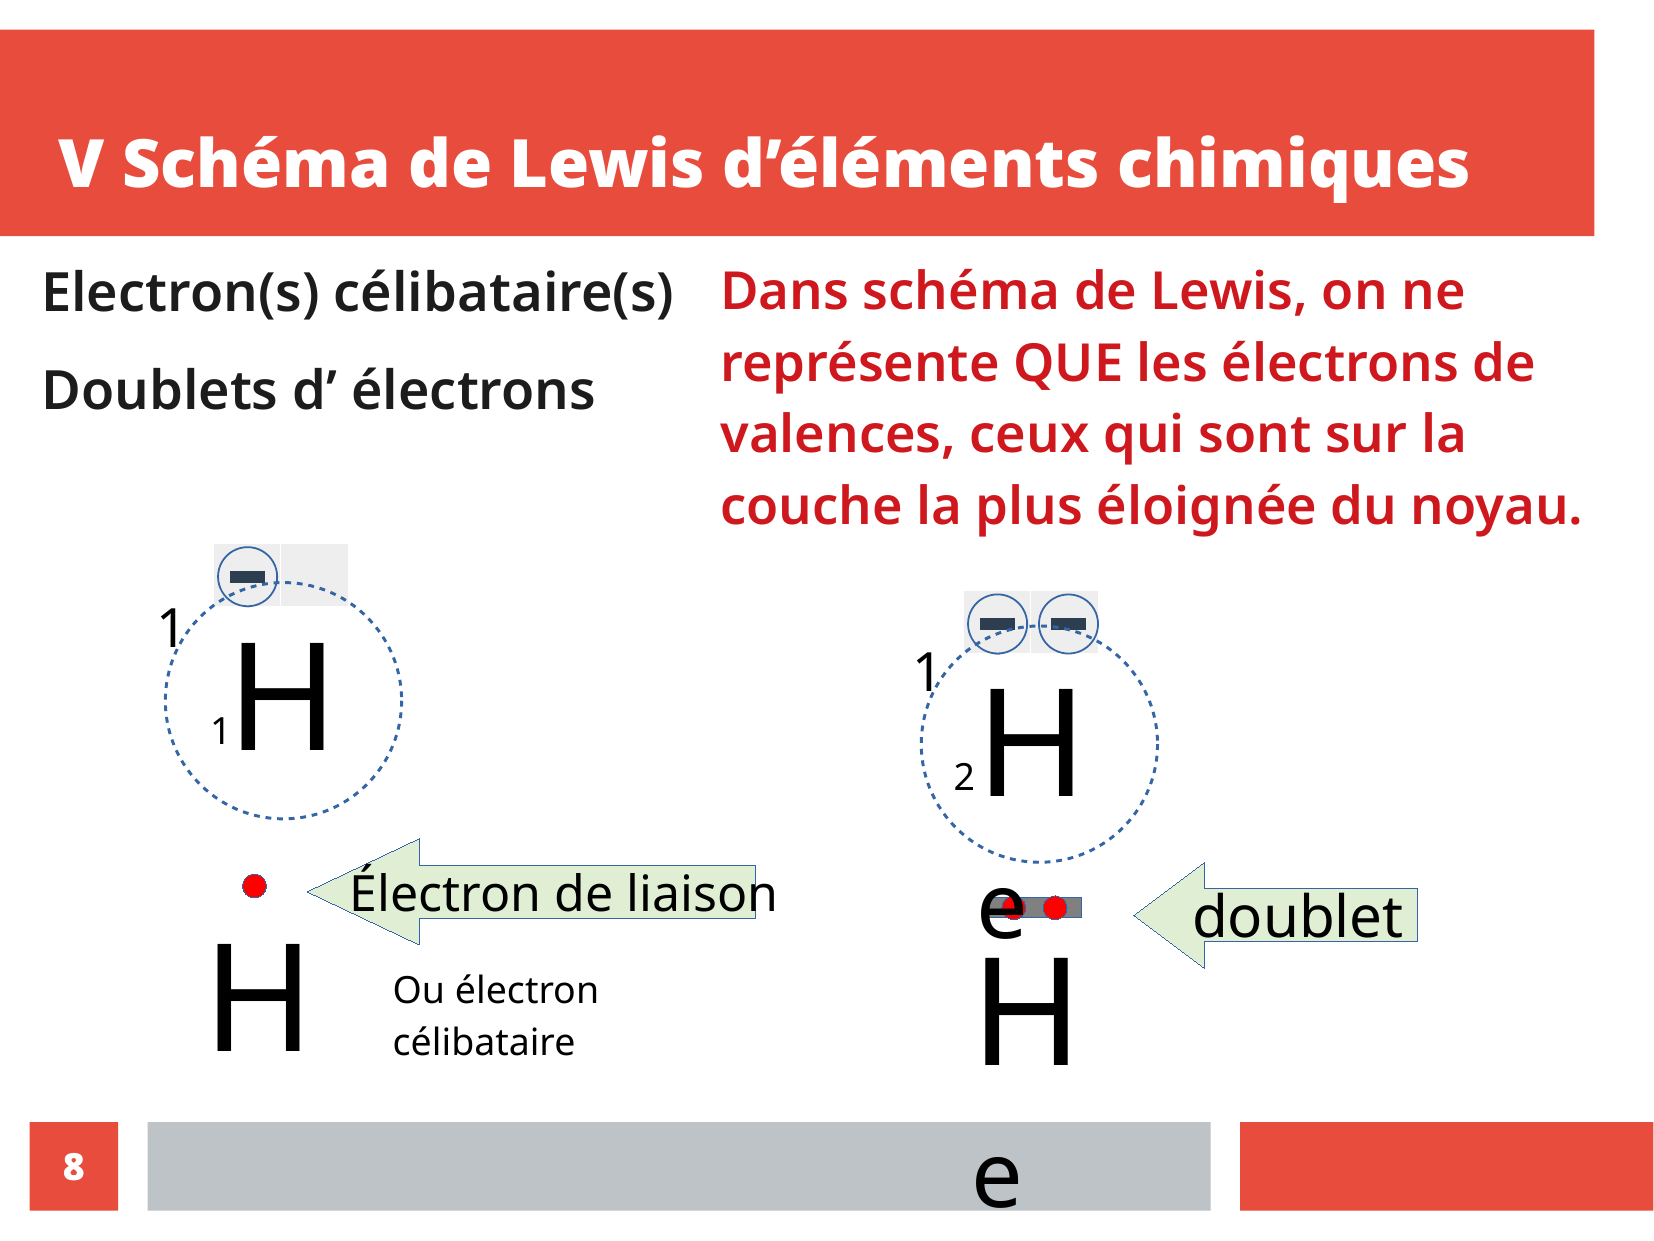

# V Schéma de Lewis d’éléments chimiques
Electron(s) célibataire(s)
Doublets d’ électrons
Dans schéma de Lewis, on ne représente QUE les électrons de valences, ceux qui sont sur la couche la plus éloignée du noyau.
| | |
| --- | --- |
| | |
| --- | --- |
1
H
1
| | |
| --- | --- |
| | |
| --- | --- |
1
He
2
Électron de liaison
doublet
H
H
He
Ou électron célibataire
8